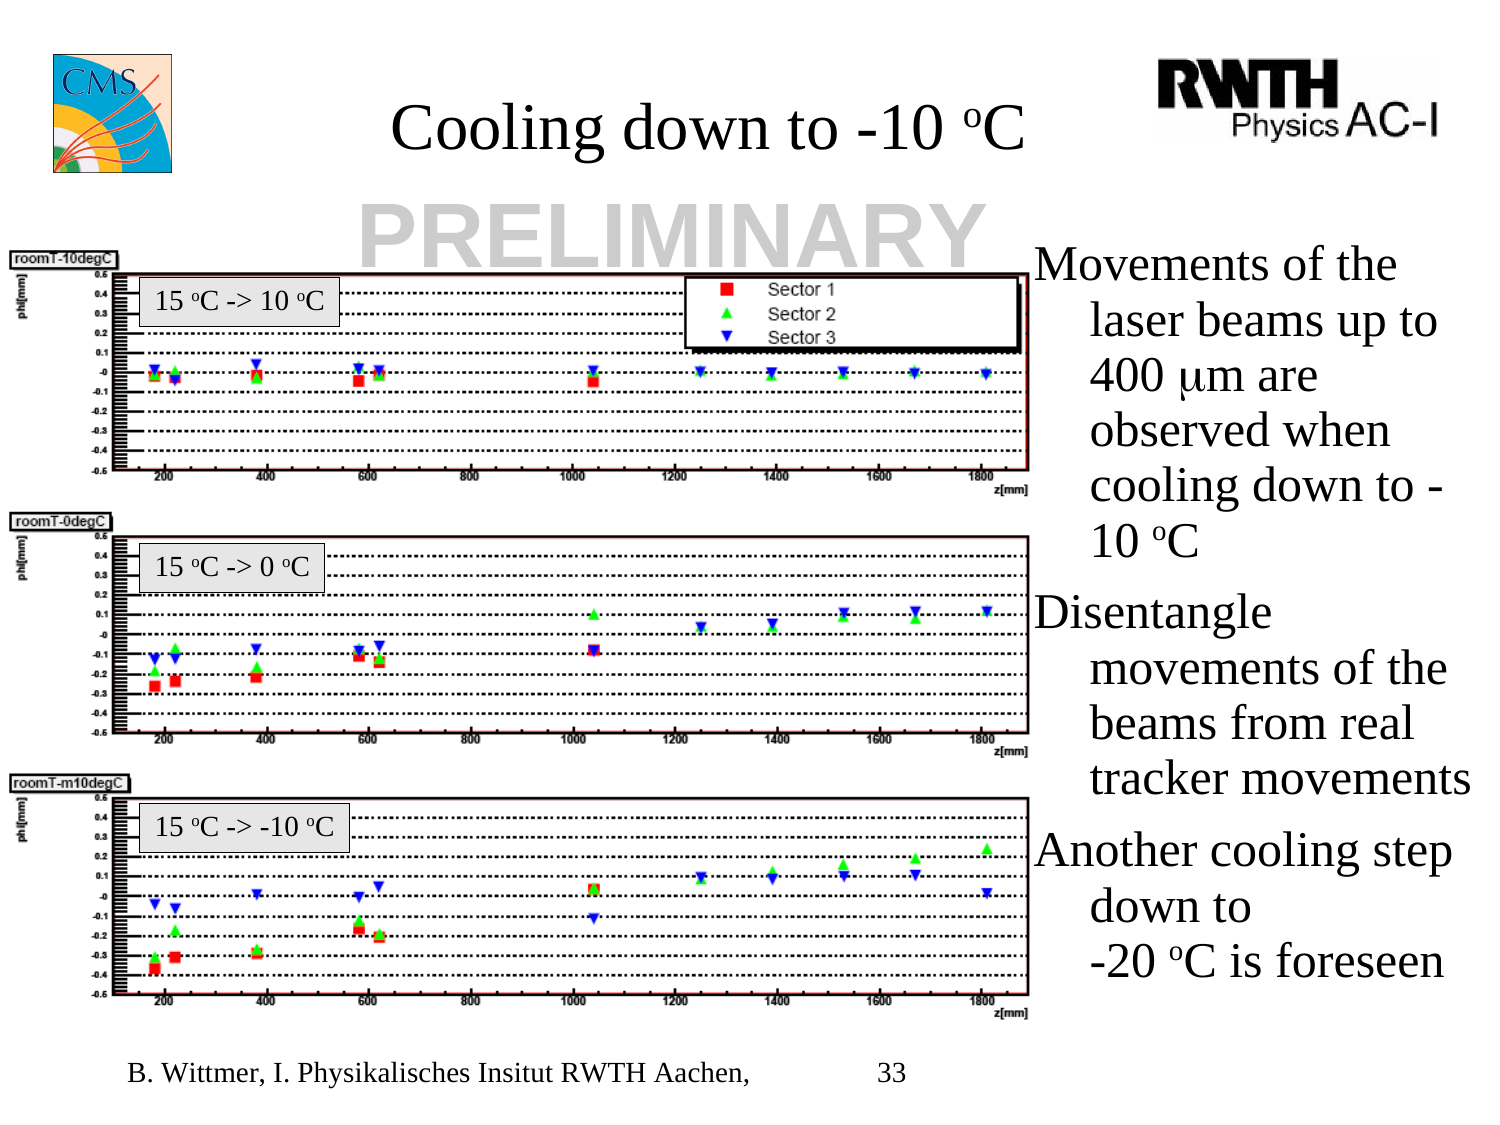

# Cooling down to -10 oC
PRELIMINARY
Movements of the laser beams up to 400 mm are observed when cooling down to -10 oC
Disentangle movements of the beams from real tracker movements
Another cooling step down to
-20 oC is foreseen
15 oC -> 10 oC
15 oC -> 0 oC
15 oC -> -10 oC